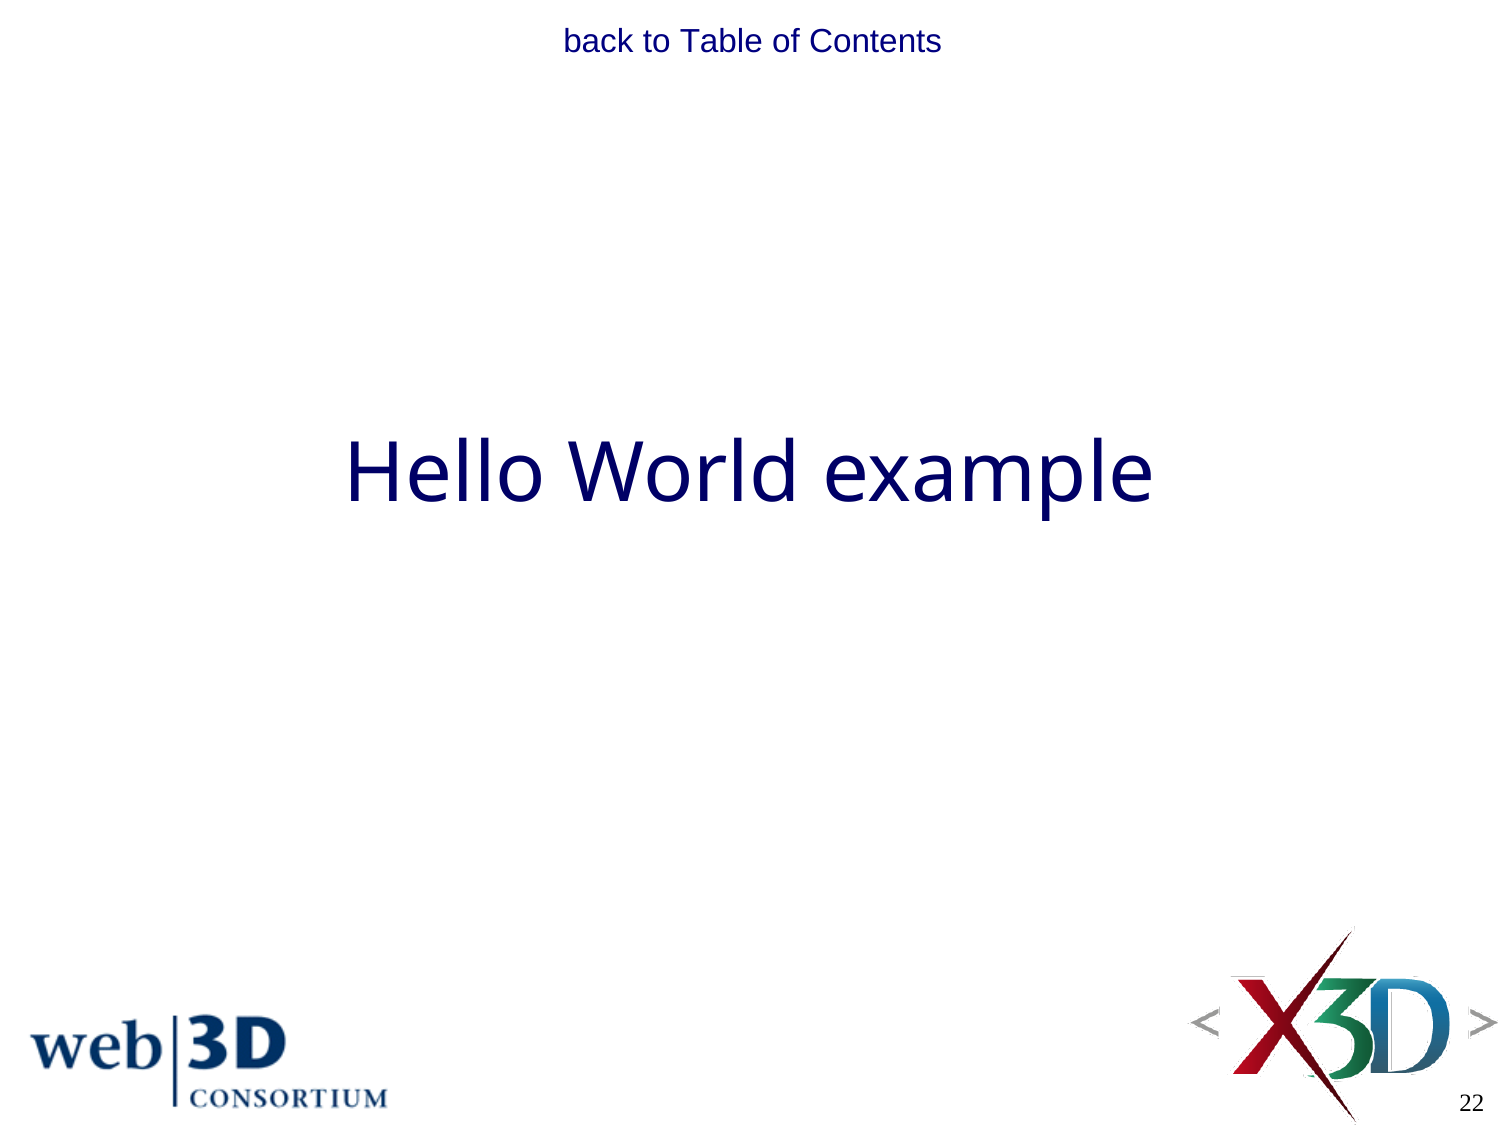

back to Table of Contents
# Hello World example